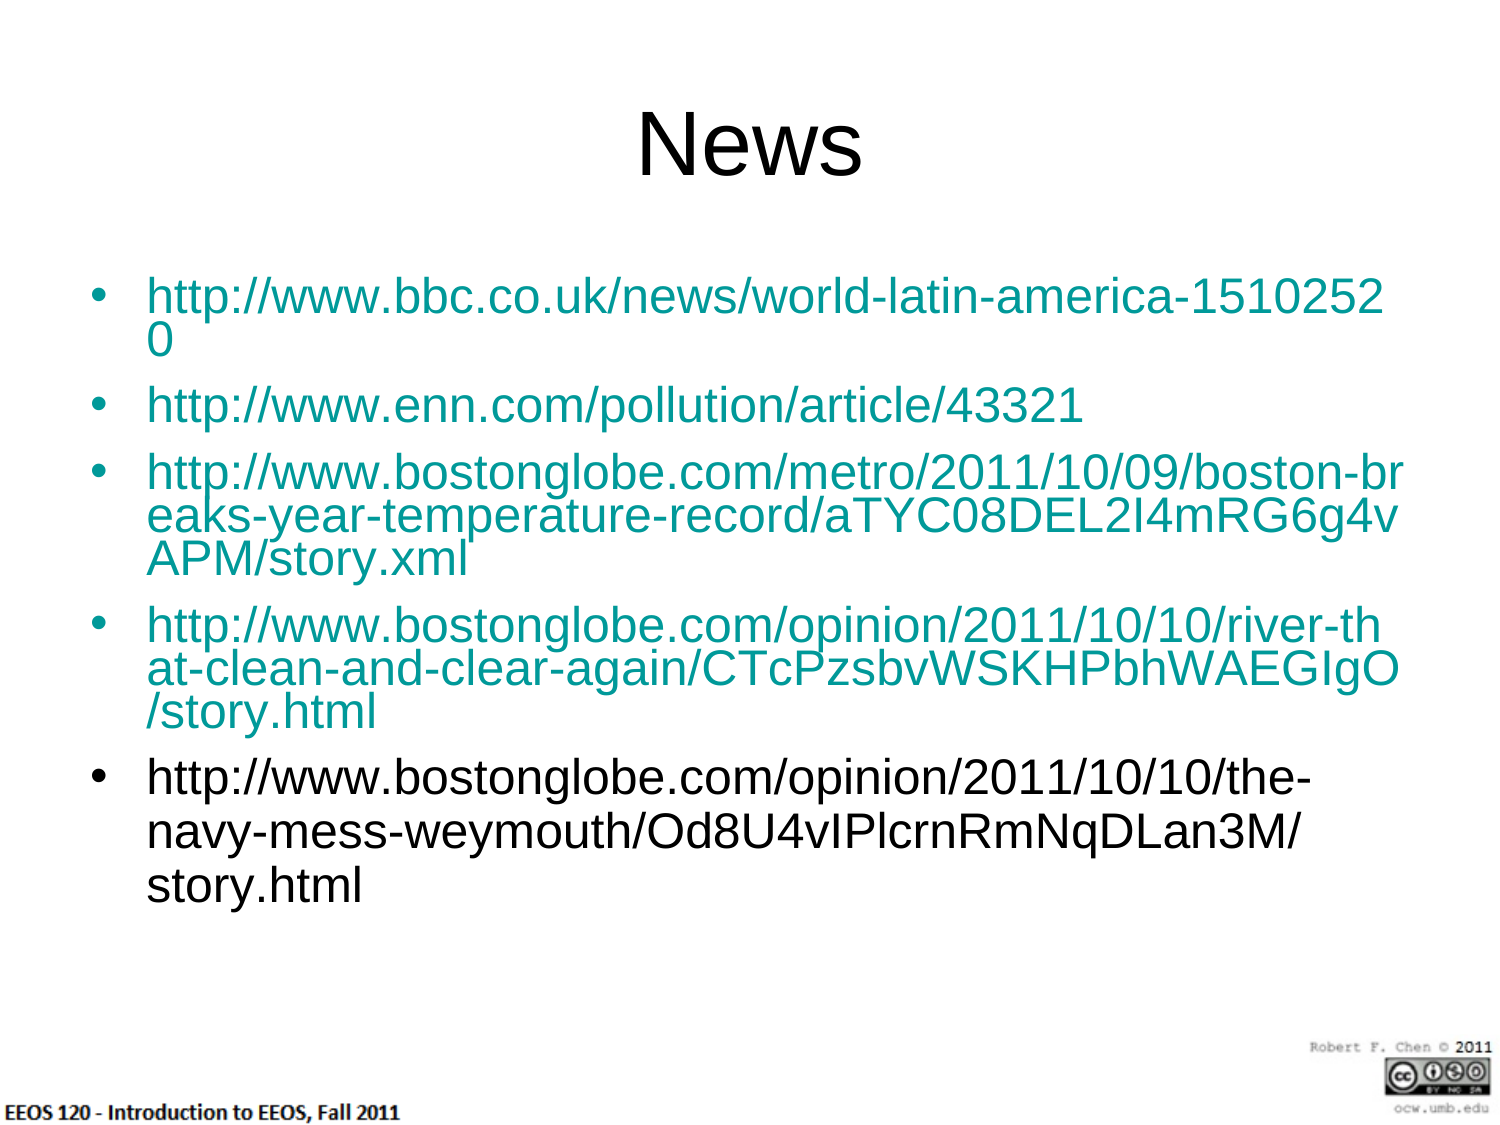

# News
http://www.bbc.co.uk/news/world-latin-america-15102520
http://www.enn.com/pollution/article/43321
http://www.bostonglobe.com/metro/2011/10/09/boston-breaks-year-temperature-record/aTYC08DEL2I4mRG6g4vAPM/story.xml
http://www.bostonglobe.com/opinion/2011/10/10/river-that-clean-and-clear-again/CTcPzsbvWSKHPbhWAEGIgO/story.html
http://www.bostonglobe.com/opinion/2011/10/10/the-navy-mess-weymouth/Od8U4vIPlcrnRmNqDLan3M/story.html